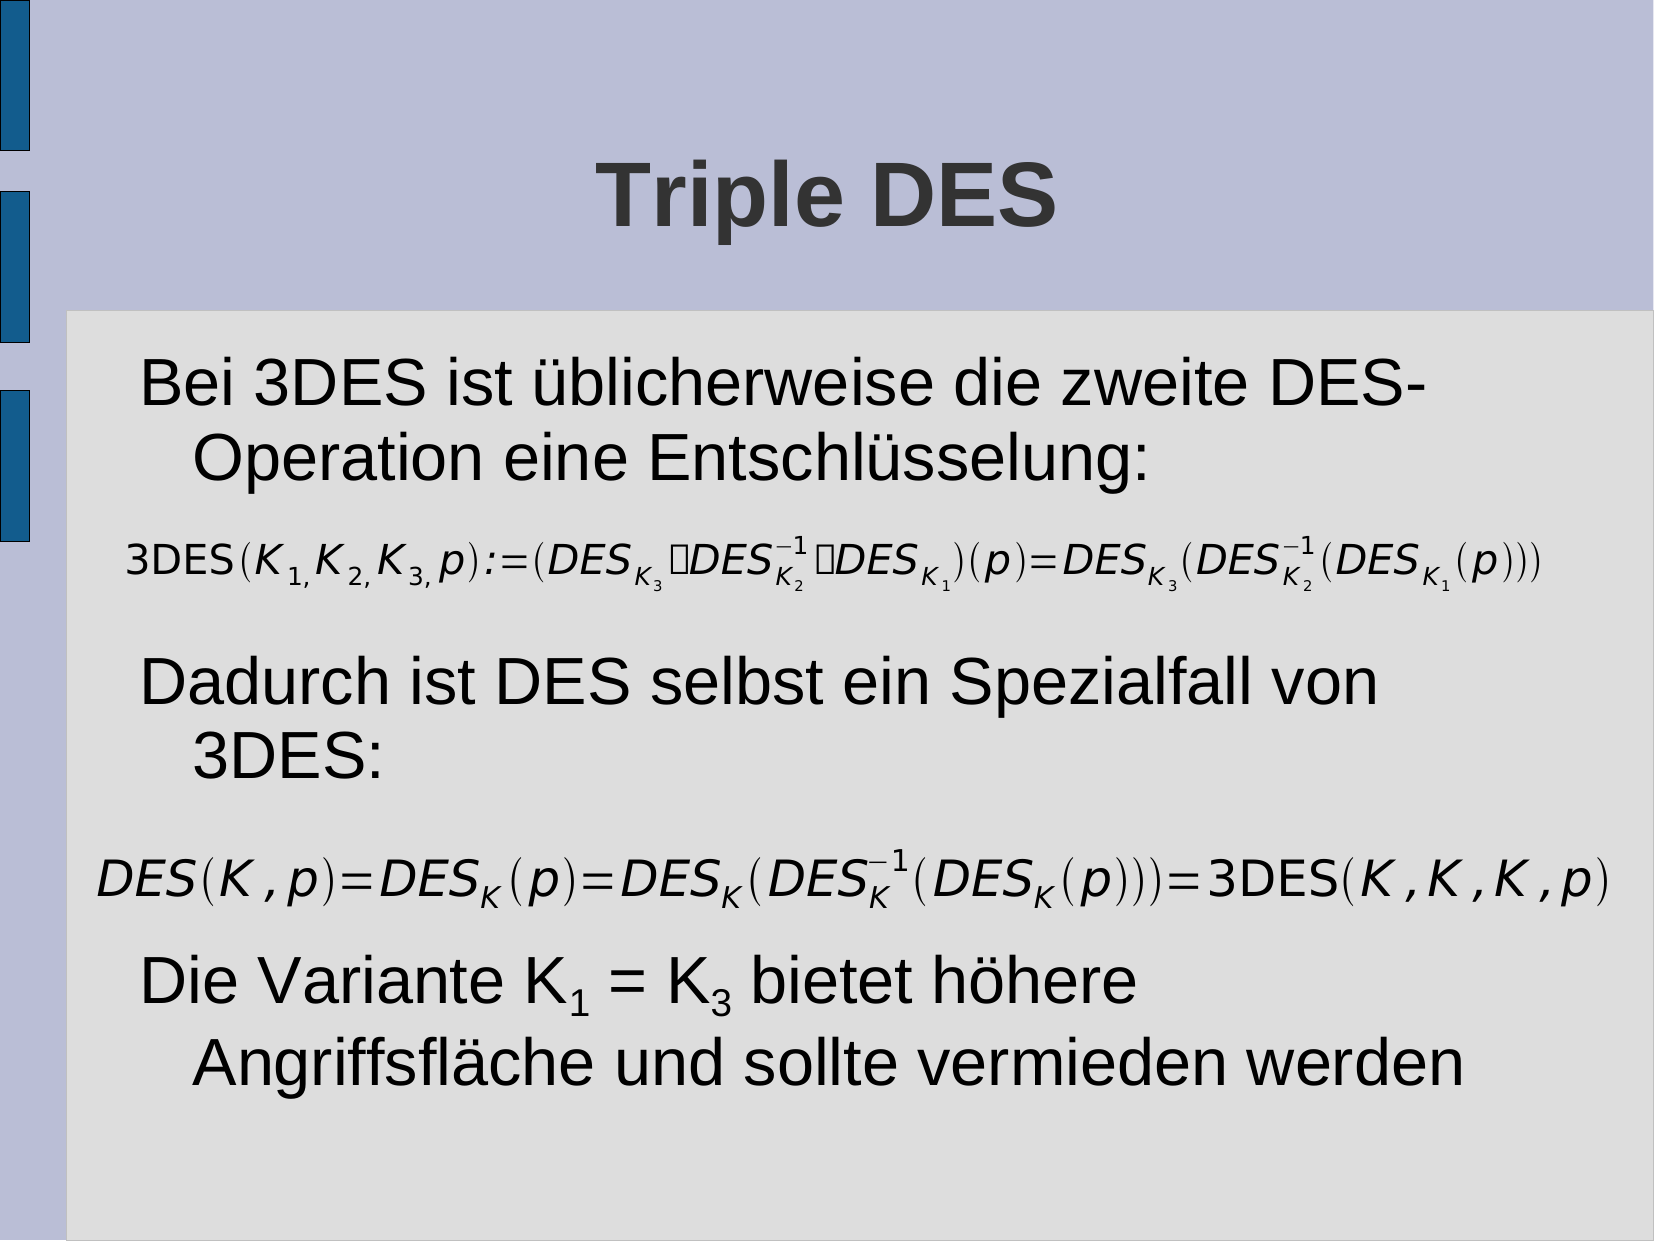

# Triple DES
Bei 3DES ist üblicherweise die zweite DES-Operation eine Entschlüsselung:
Dadurch ist DES selbst ein Spezialfall von 3DES:
Die Variante K1 = K3 bietet höhere Angriffsfläche und sollte vermieden werden